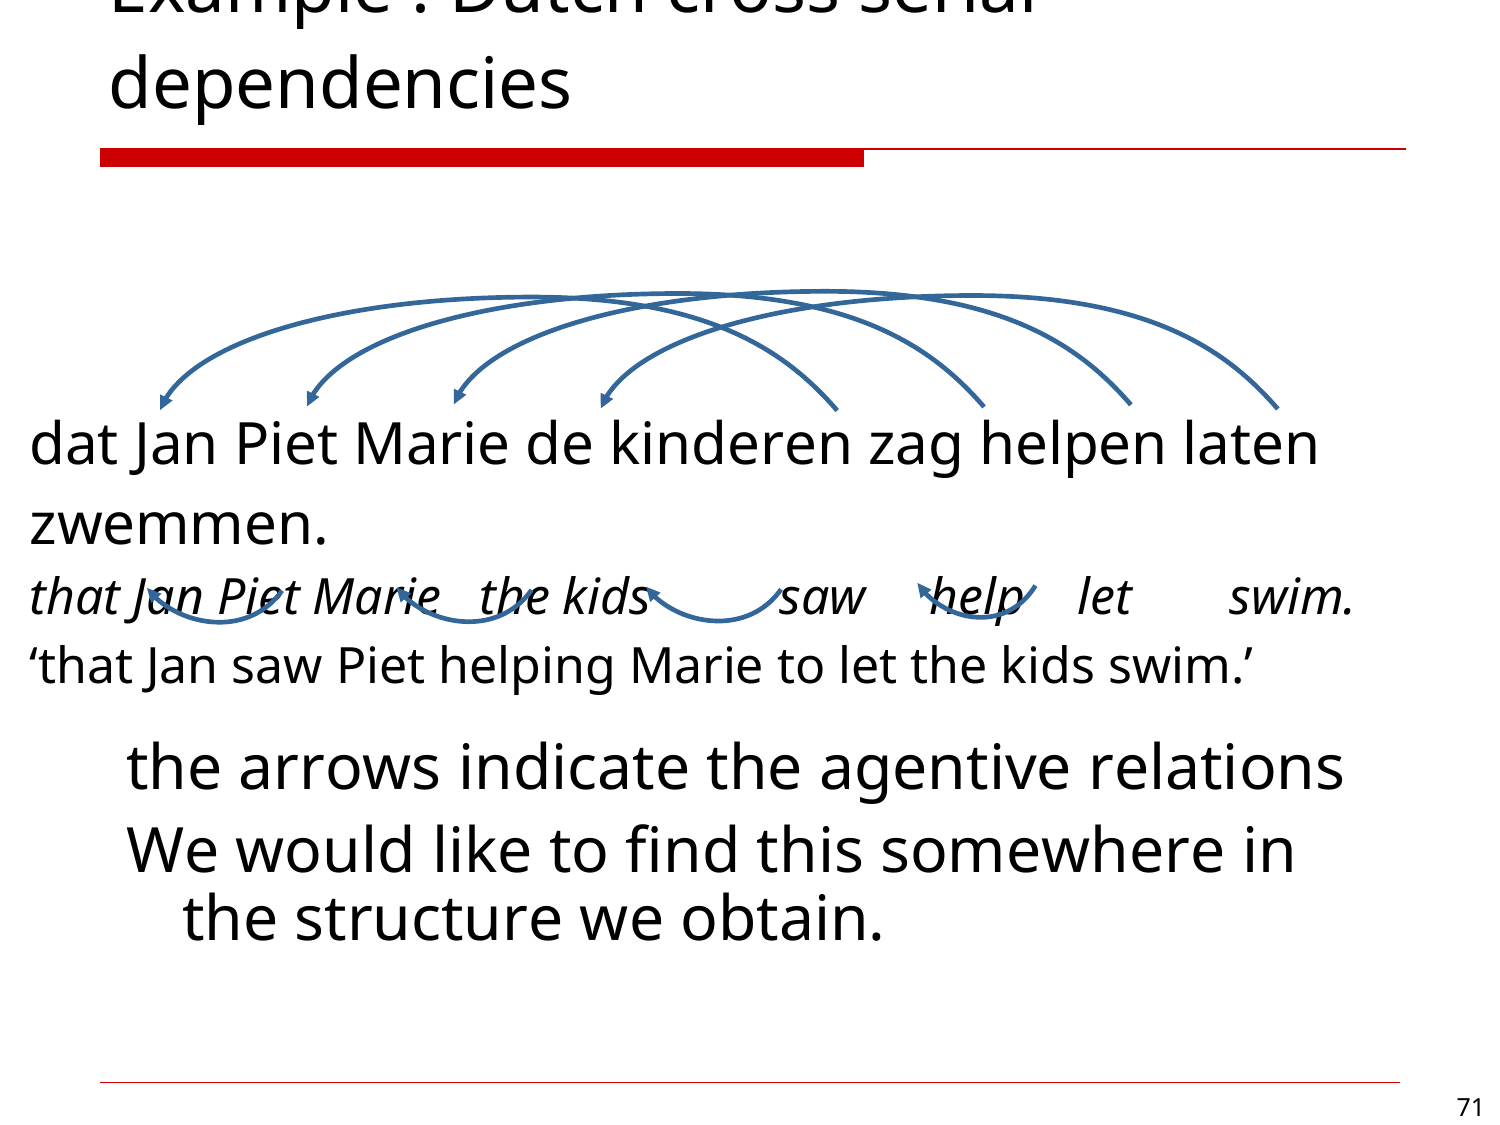

# Example : Dutch cross serial dependencies
dat Jan Piet Marie de kinderen zag helpen laten zwemmen.
that Jan Piet Marie 	the kids 	saw 	help let	swim.
‘that Jan saw Piet helping Marie to let the kids swim.’
the arrows indicate the agentive relations
We would like to find this somewhere in the structure we obtain.
71